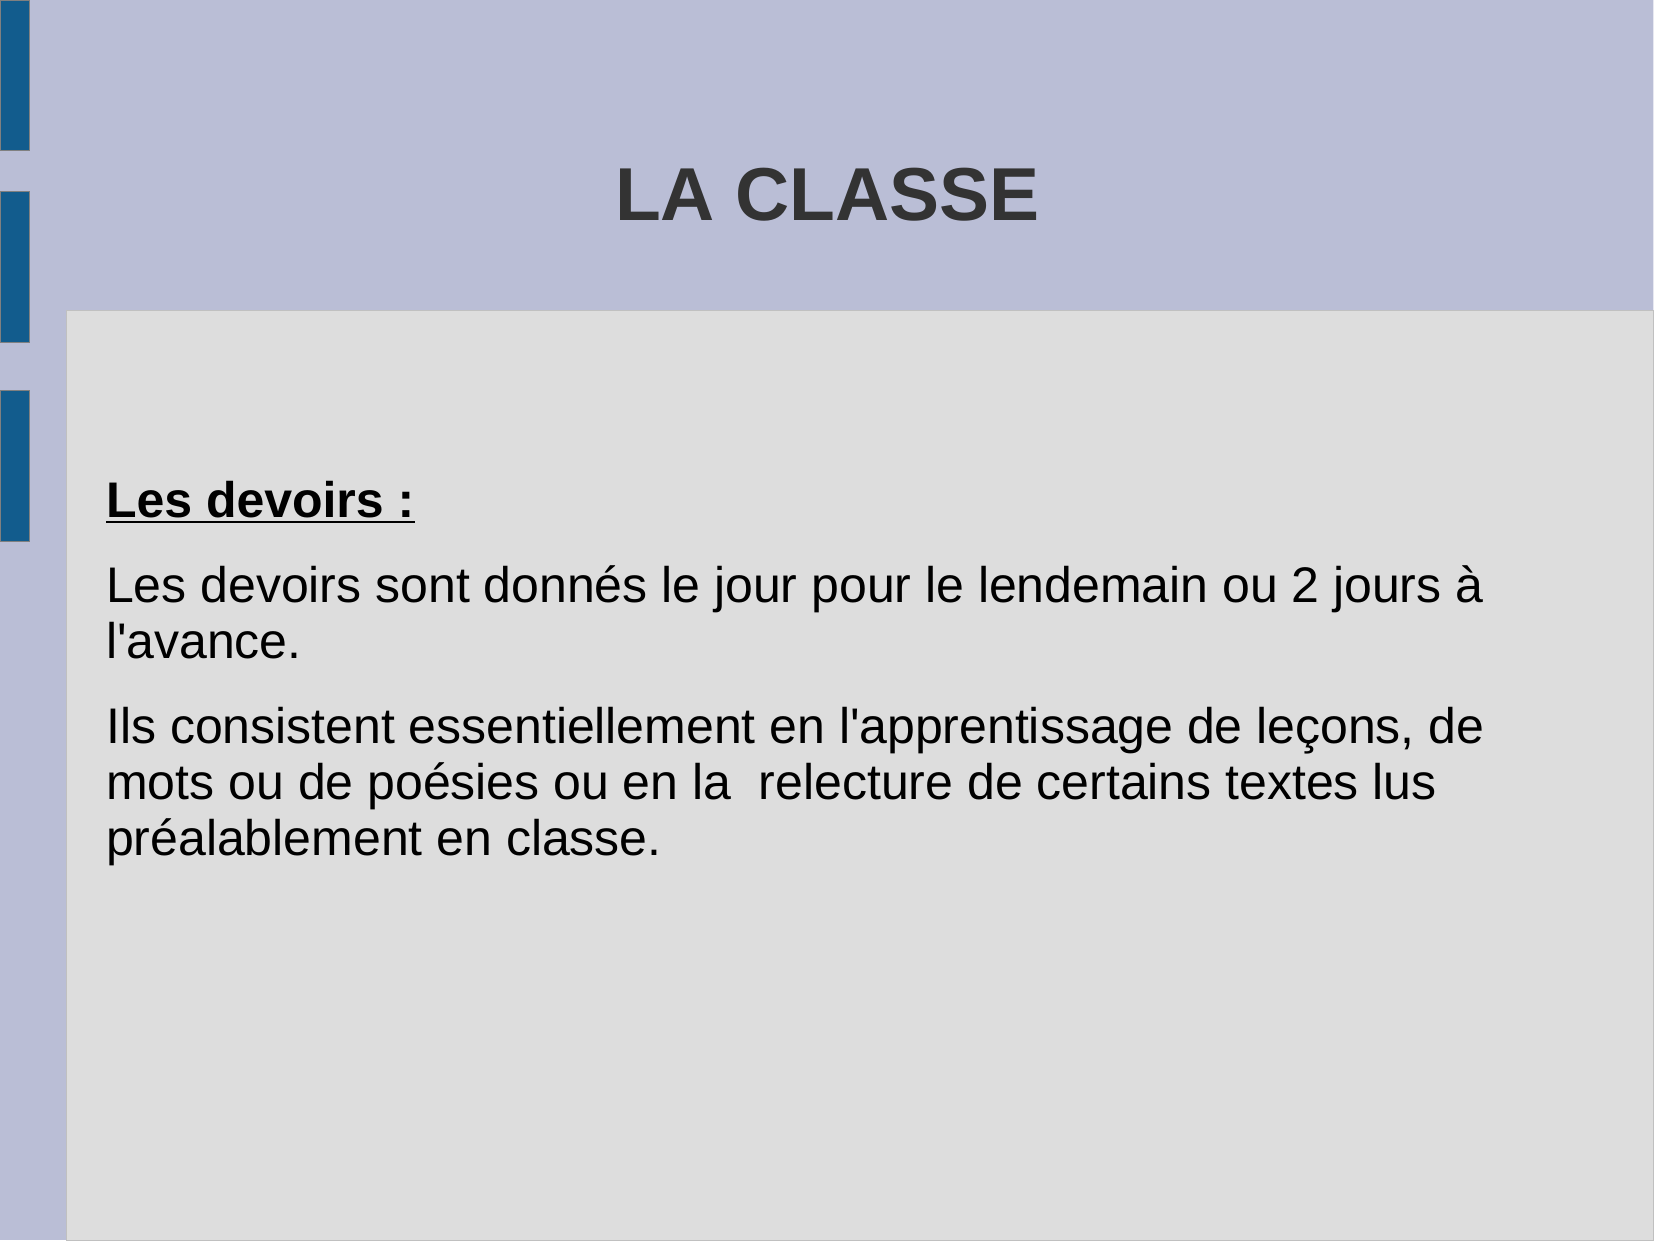

# LA CLASSE
Les devoirs :
Les devoirs sont donnés le jour pour le lendemain ou 2 jours à l'avance.
Ils consistent essentiellement en l'apprentissage de leçons, de mots ou de poésies ou en la relecture de certains textes lus préalablement en classe.